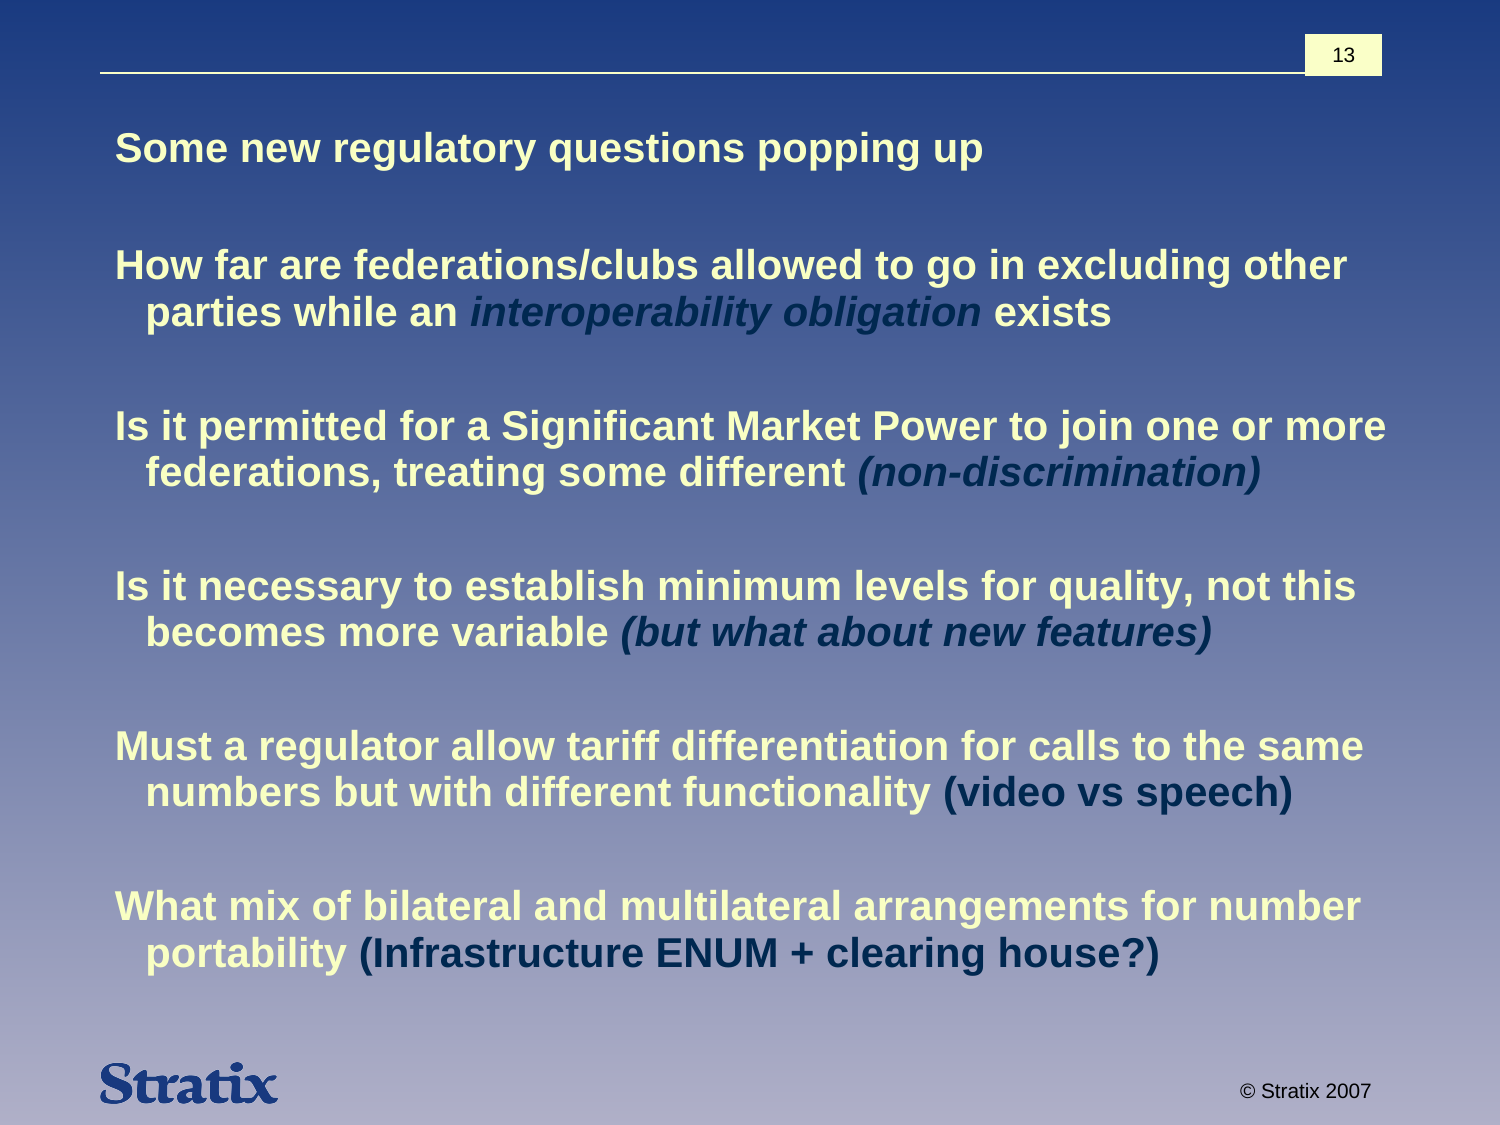

13
# Some new regulatory questions popping up
How far are federations/clubs allowed to go in excluding other parties while an interoperability obligation exists
Is it permitted for a Significant Market Power to join one or more federations, treating some different (non-discrimination)
Is it necessary to establish minimum levels for quality, not this becomes more variable (but what about new features)
Must a regulator allow tariff differentiation for calls to the same numbers but with different functionality (video vs speech)
What mix of bilateral and multilateral arrangements for number portability (Infrastructure ENUM + clearing house?)